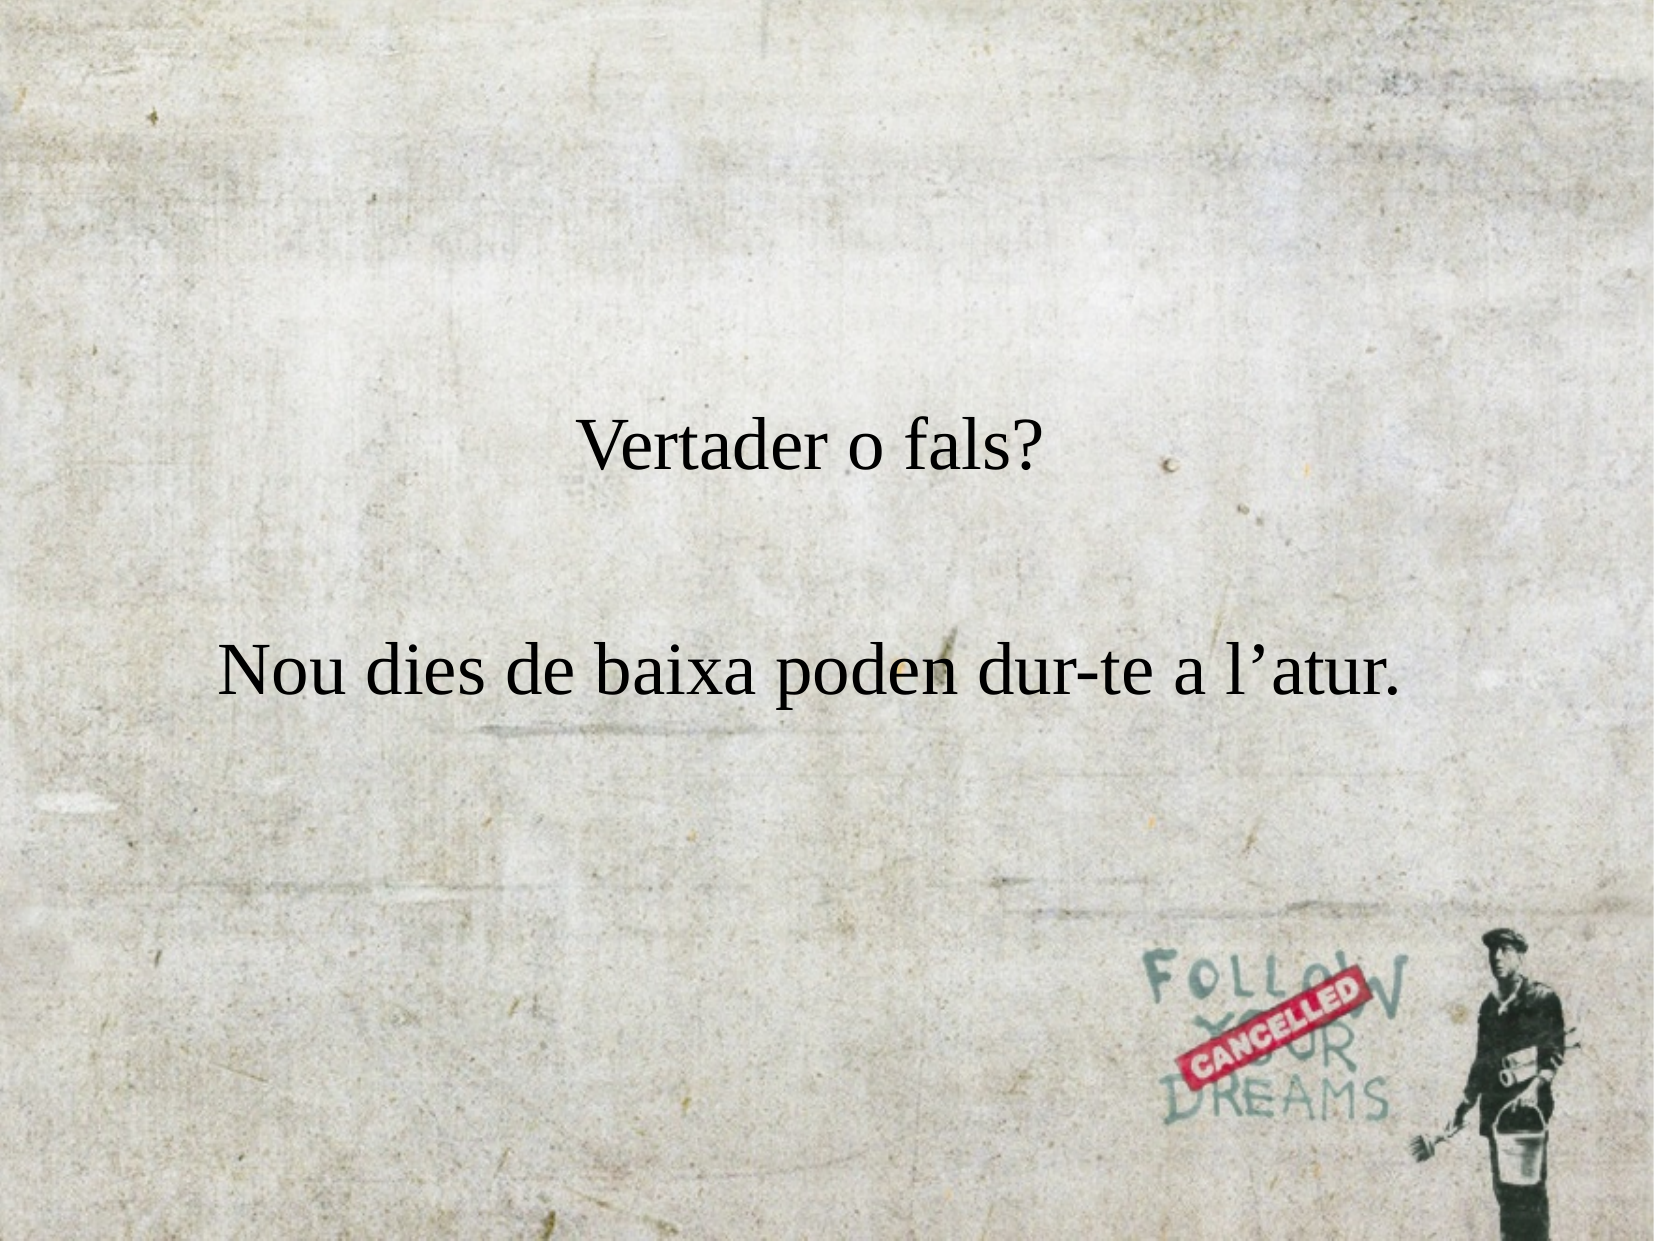

#
Vertader o fals?
Nou dies de baixa poden dur-te a l’atur.